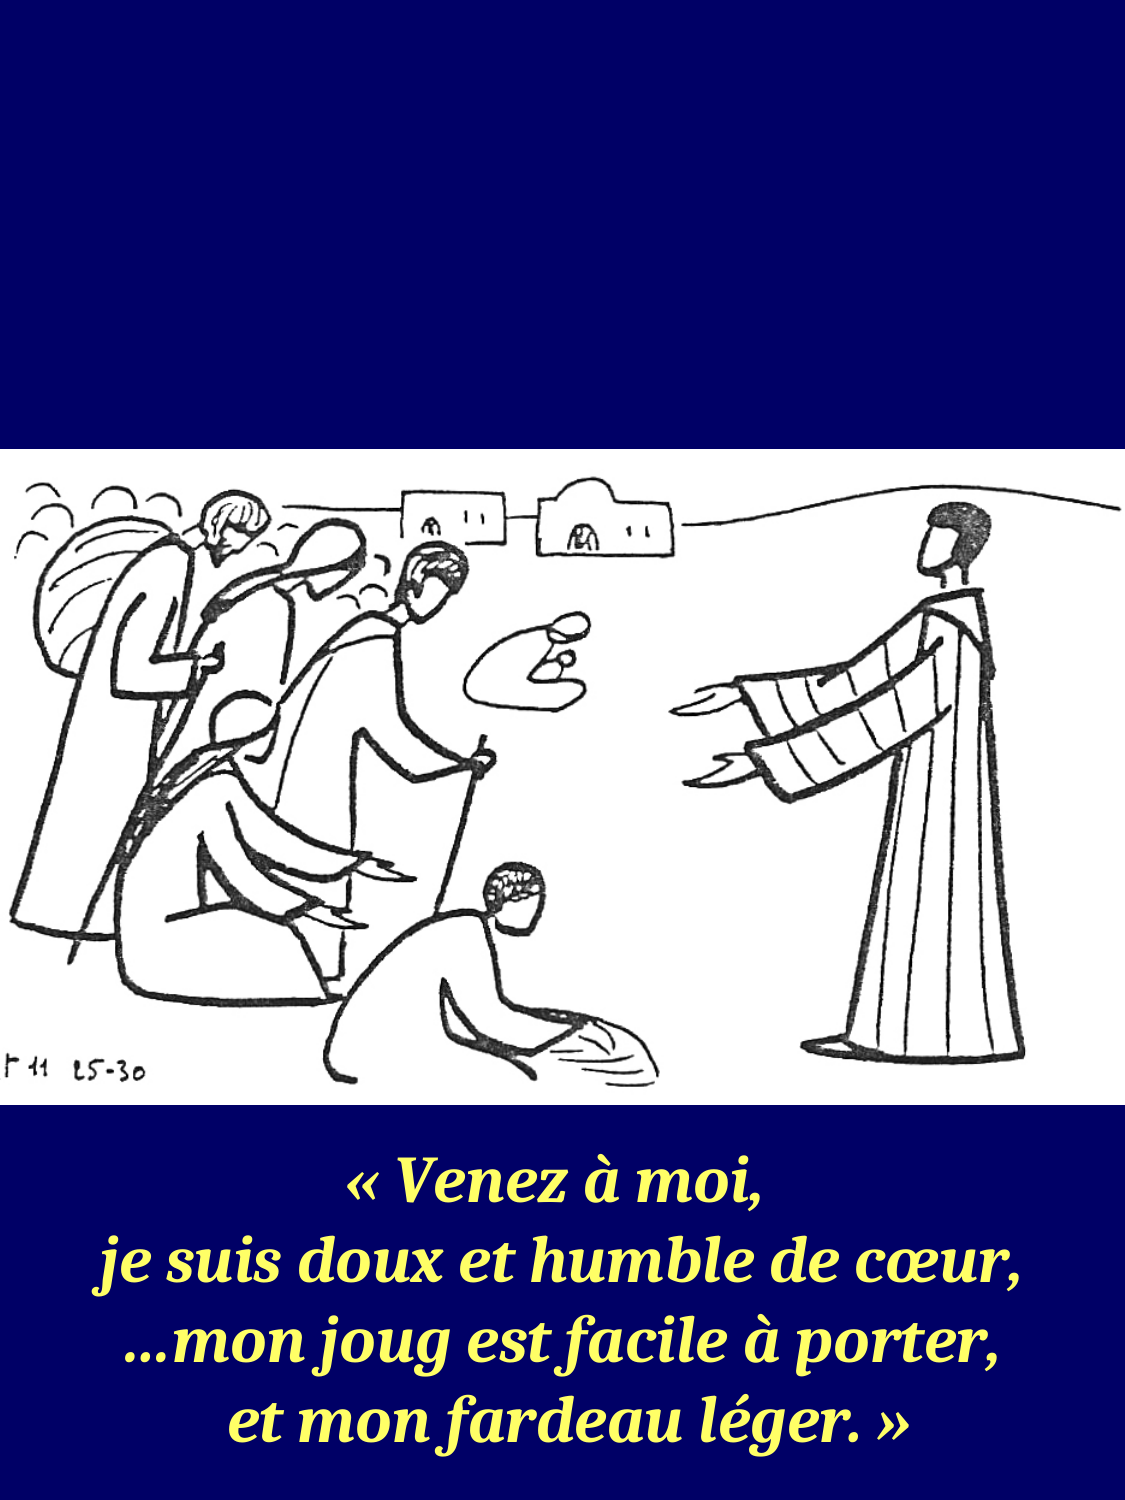

« Venez à moi,
je suis doux et humble de cœur,
…mon joug est facile à porter,
 et mon fardeau léger. »